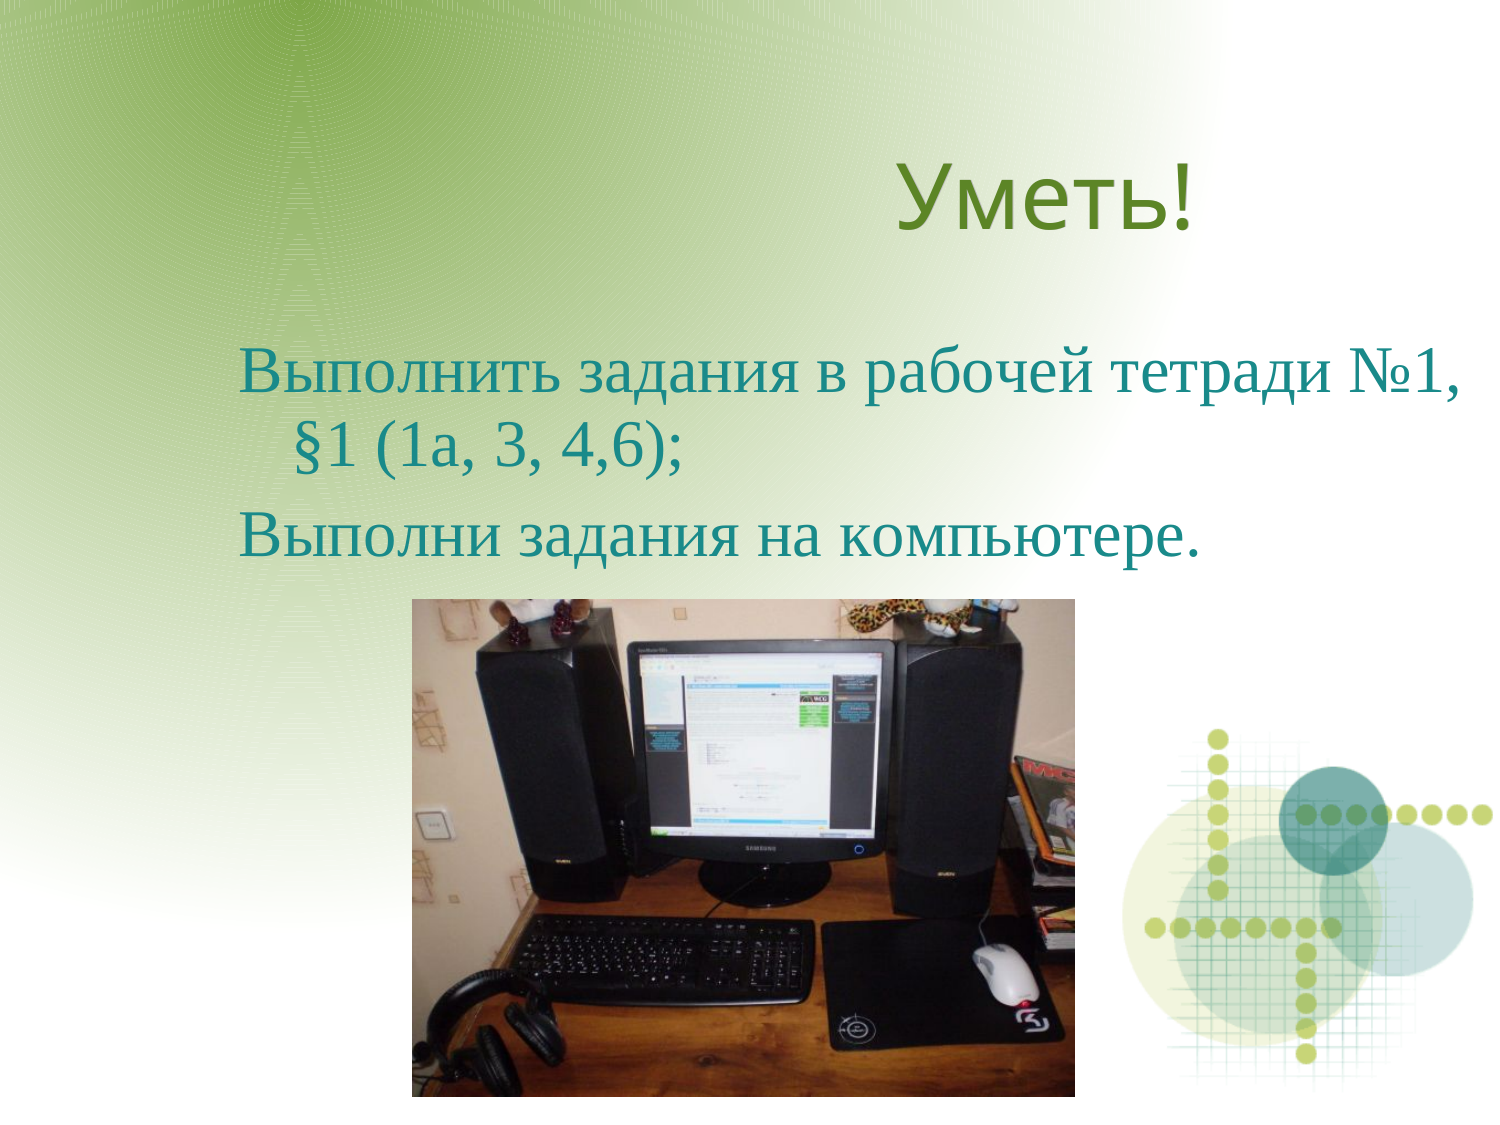

# Уметь!
Выполнить задания в рабочей тетради №1, §1 (1а, 3, 4,6);
Выполни задания на компьютере.